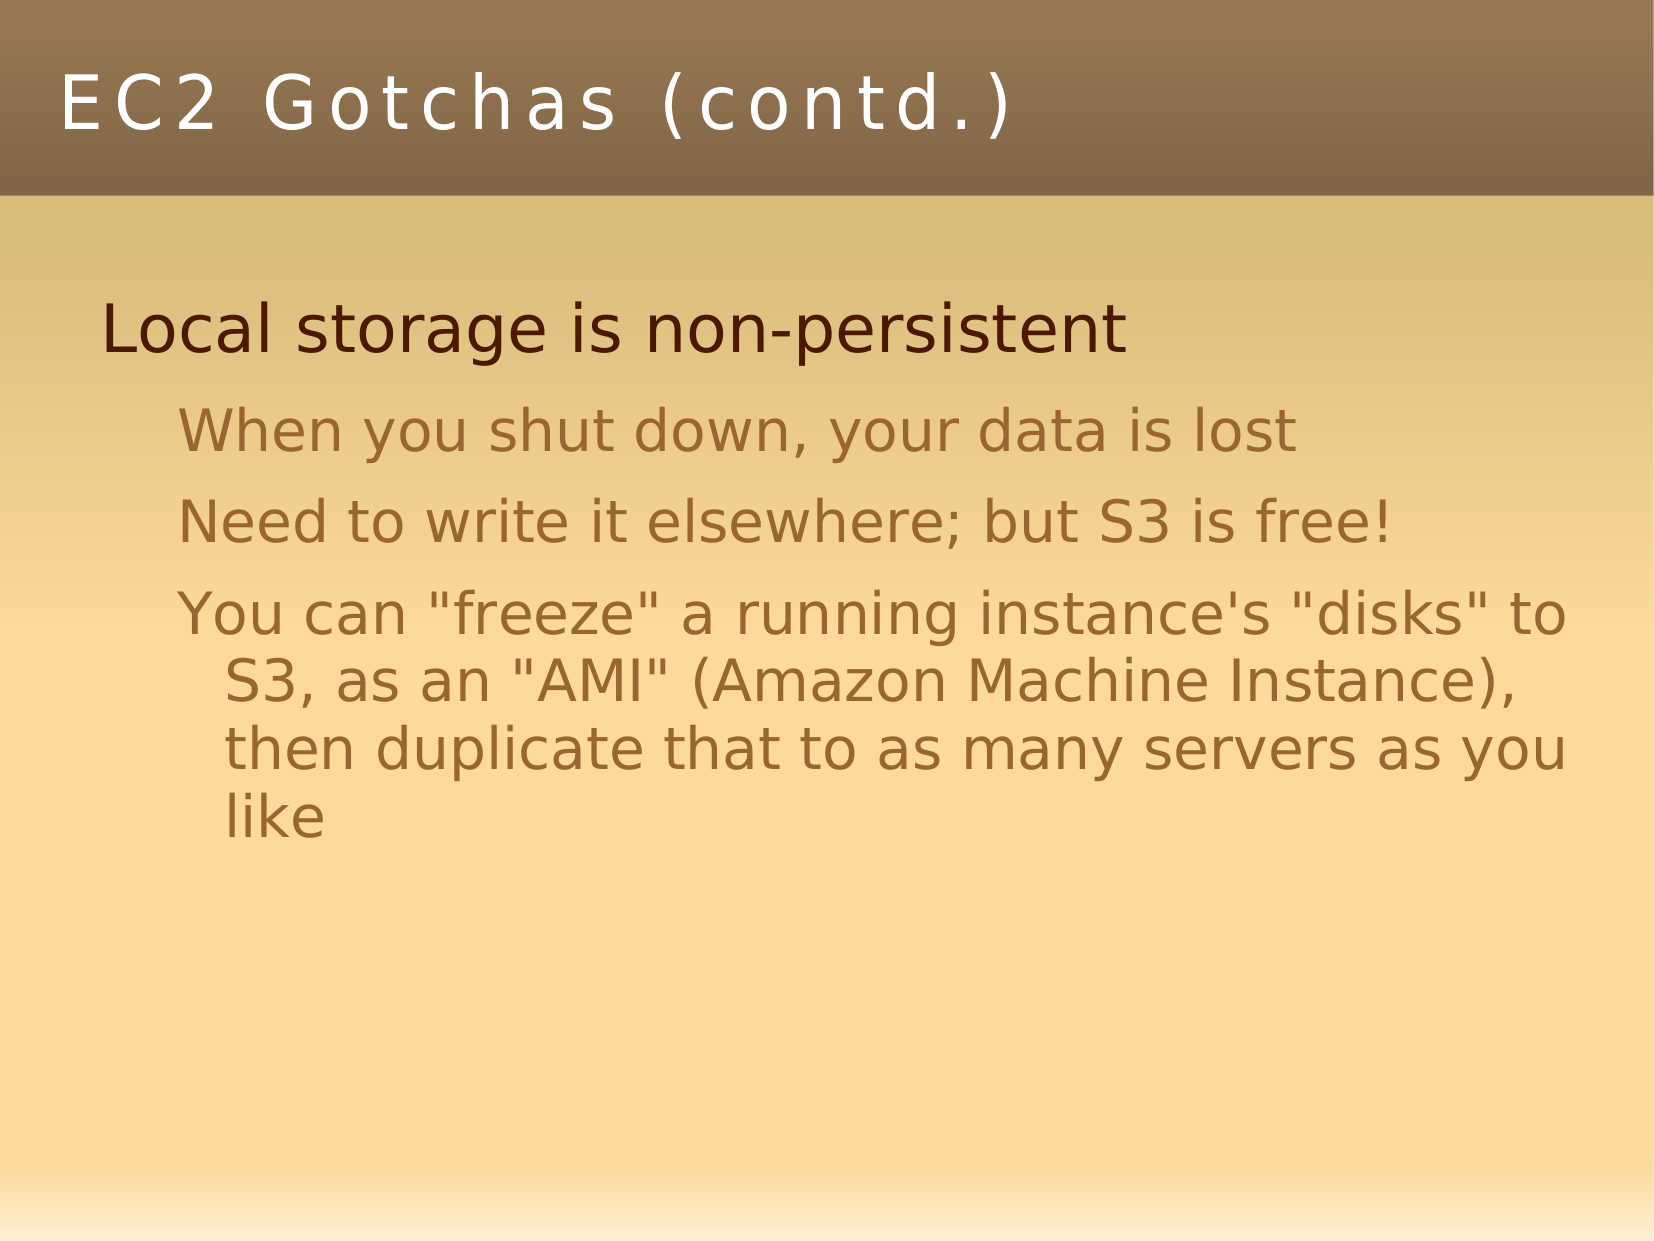

# EC2 Gotchas (contd.)
Local storage is non-persistent
When you shut down, your data is lost
Need to write it elsewhere; but S3 is free!
You can "freeze" a running instance's "disks" to S3, as an "AMI" (Amazon Machine Instance), then duplicate that to as many servers as you like